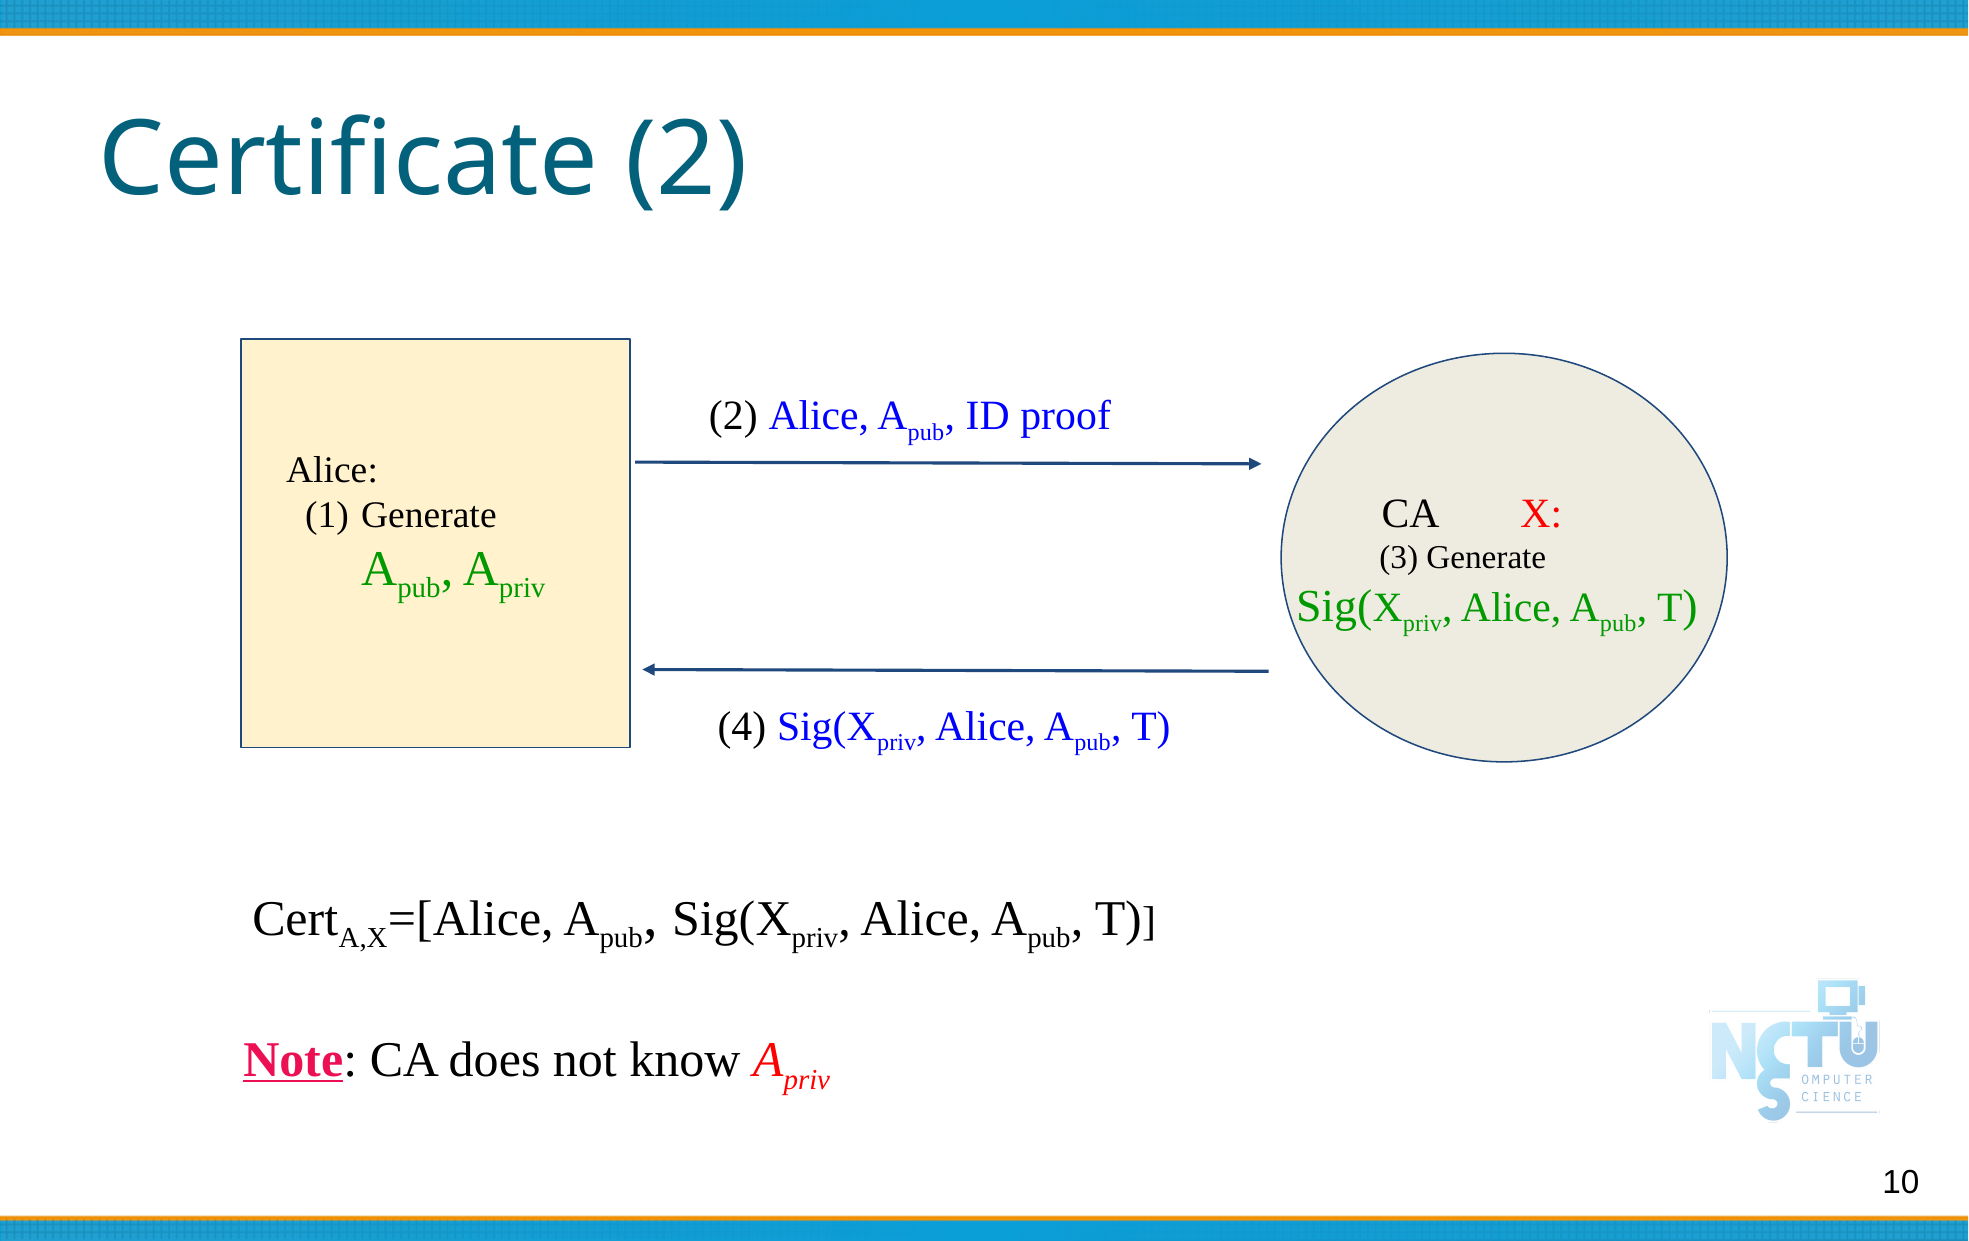

# Certificate (2)
(2) Alice, Apub, ID proof
Alice:
Generate
Apub, Apriv
 CA X:
 (3) Generate
Sig(Xpriv, Alice, Apub, T)
(4) Sig(Xpriv, Alice, Apub, T)
CertA,X=[Alice, Apub, Sig(Xpriv, Alice, Apub, T)]
Note: CA does not know Apriv